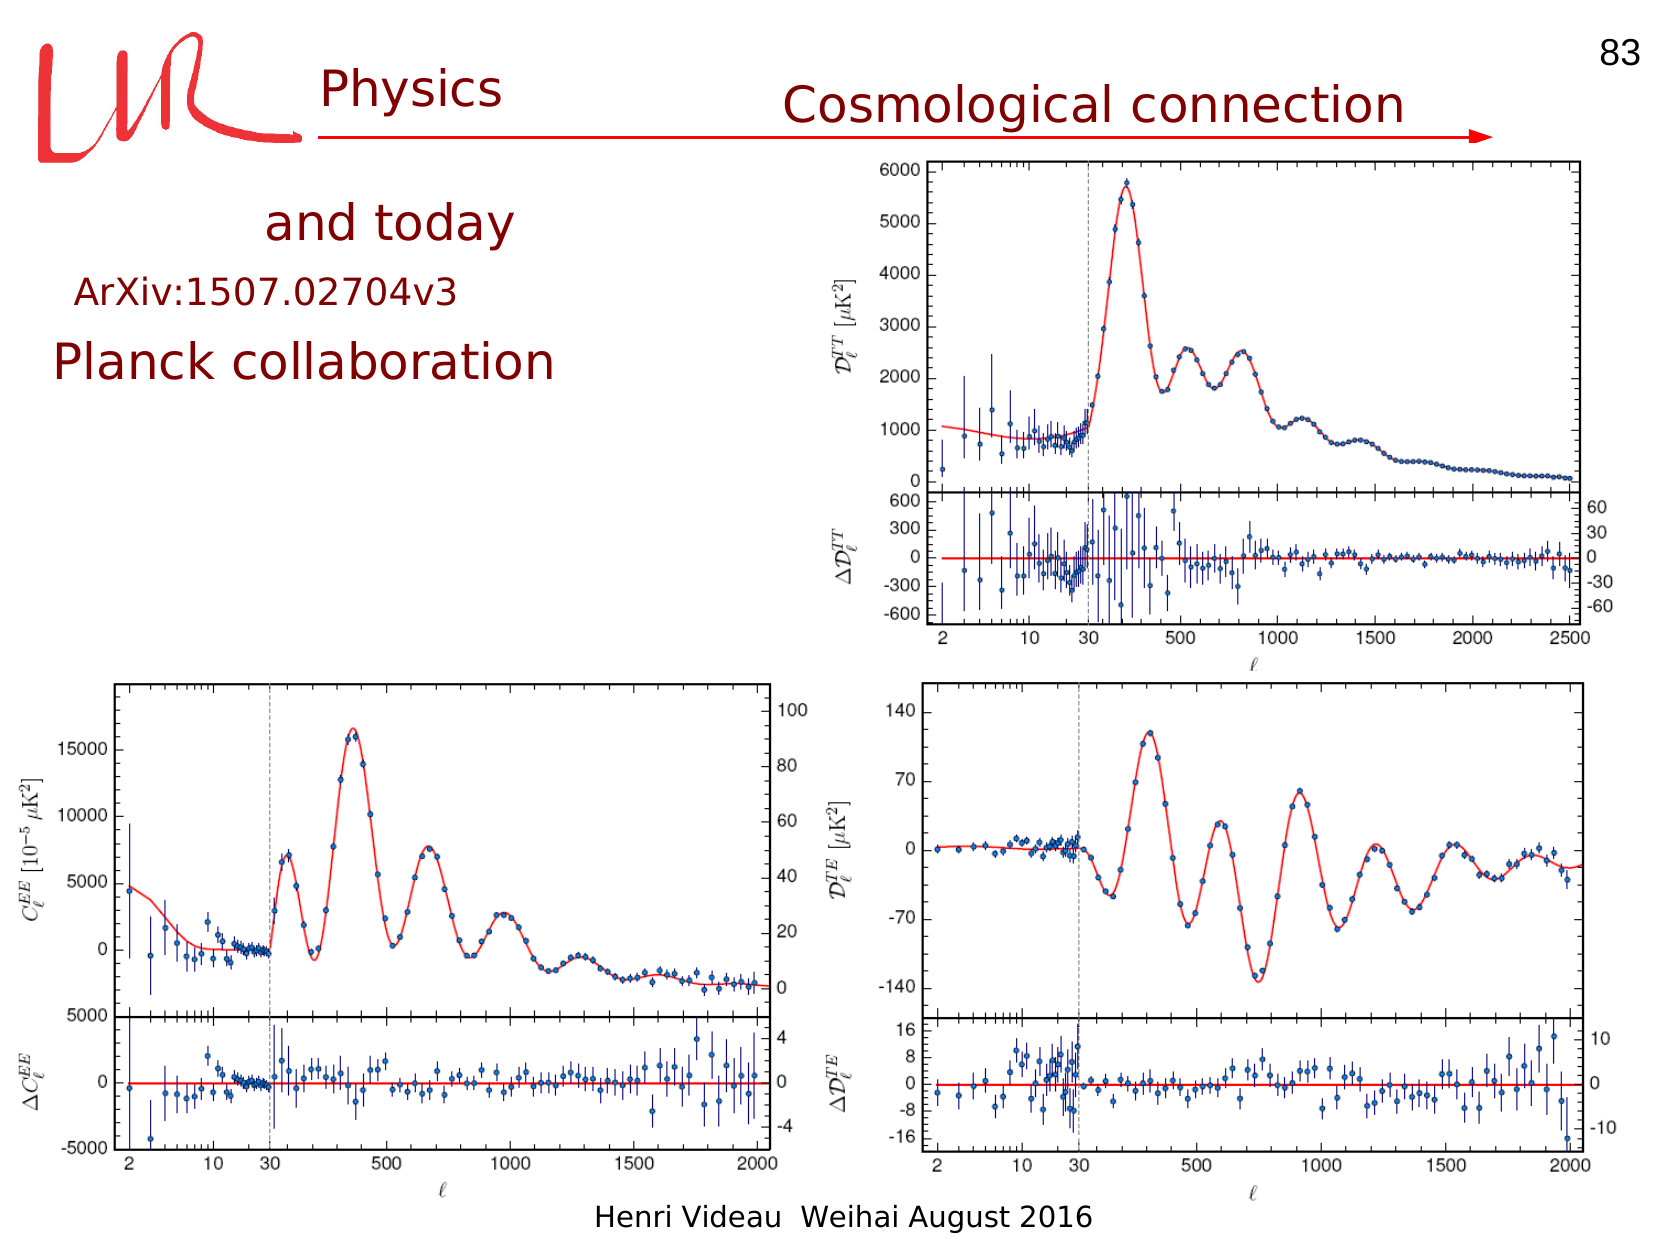

Cosmological connection
and today
ArXiv:1507.02704v3
Planck collaboration